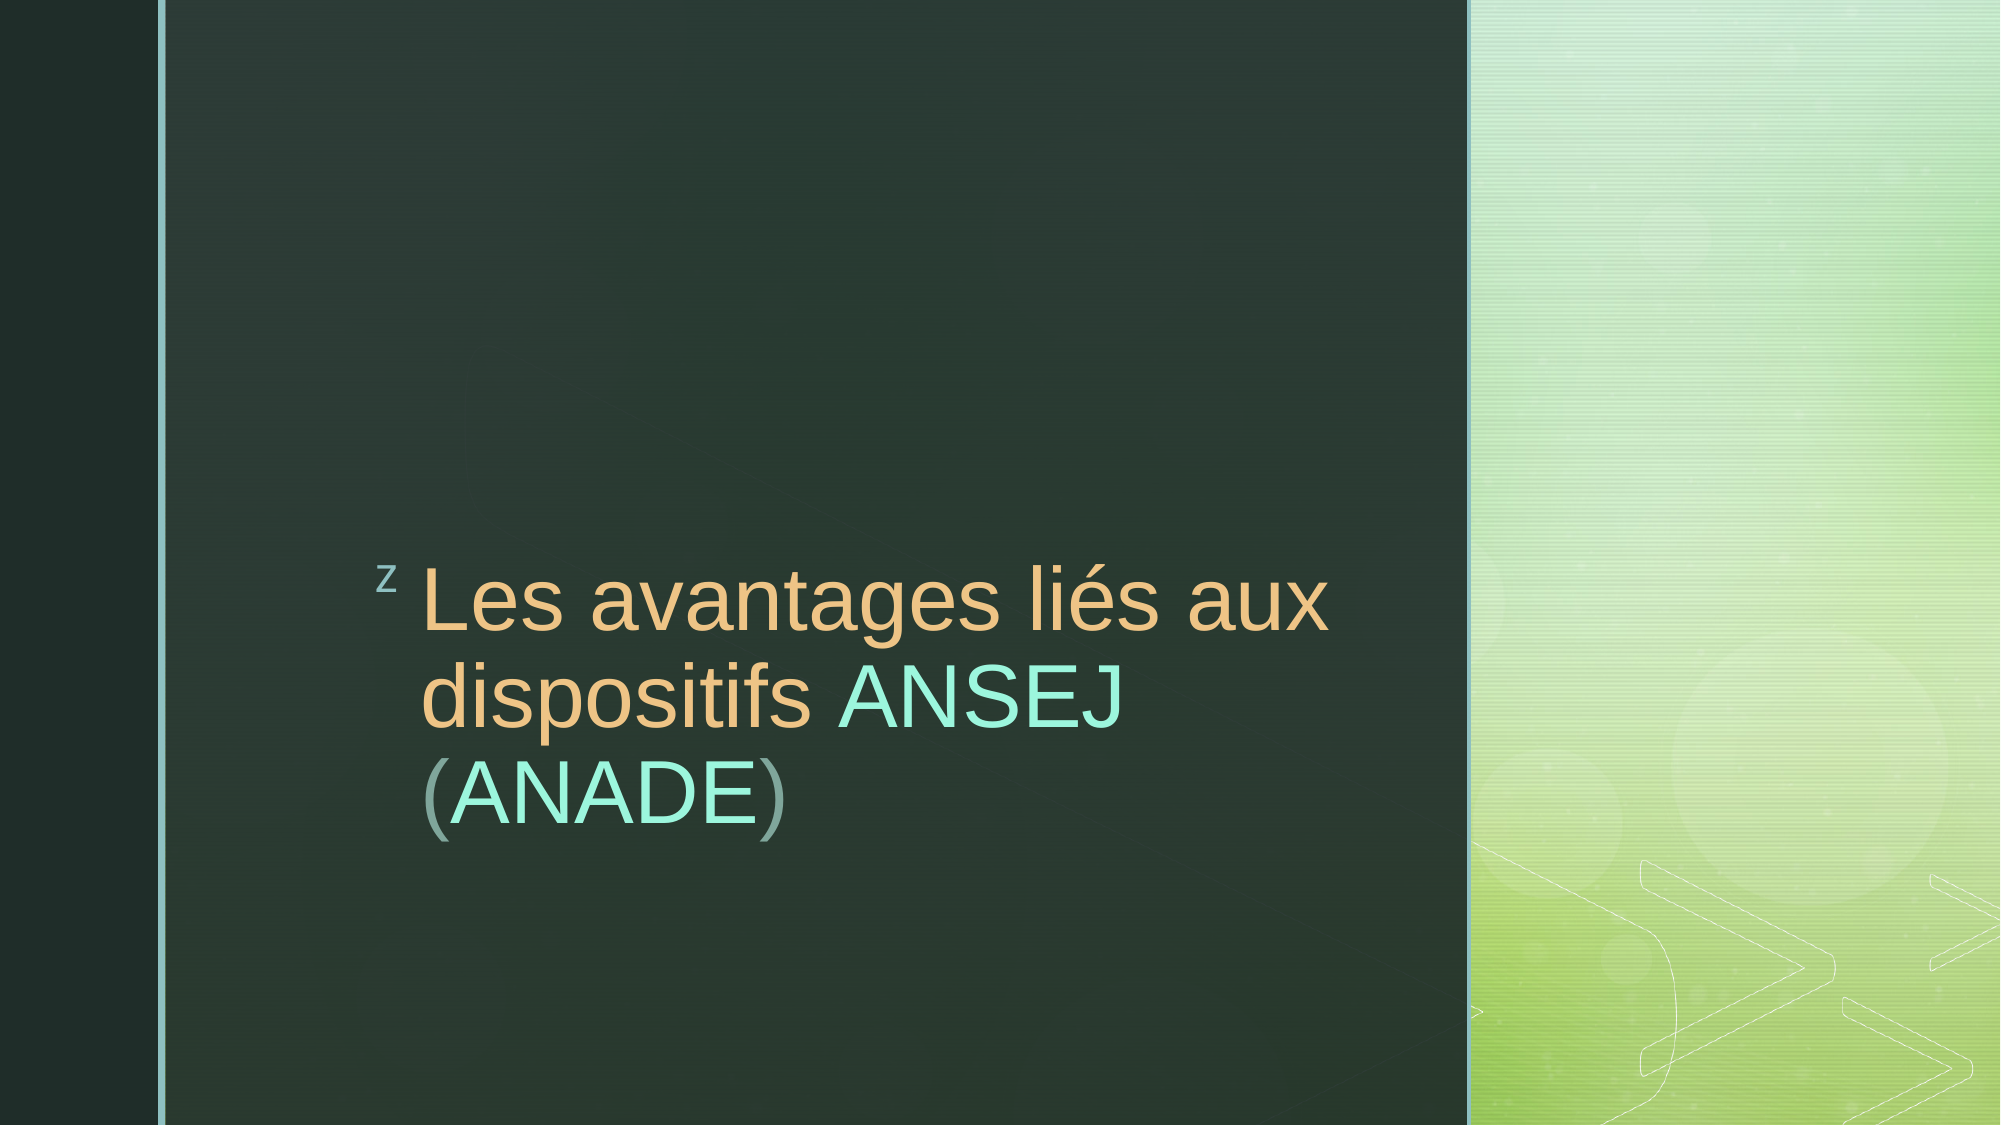

# Les avantages liés aux dispositifs ANSEJ (ANADE)